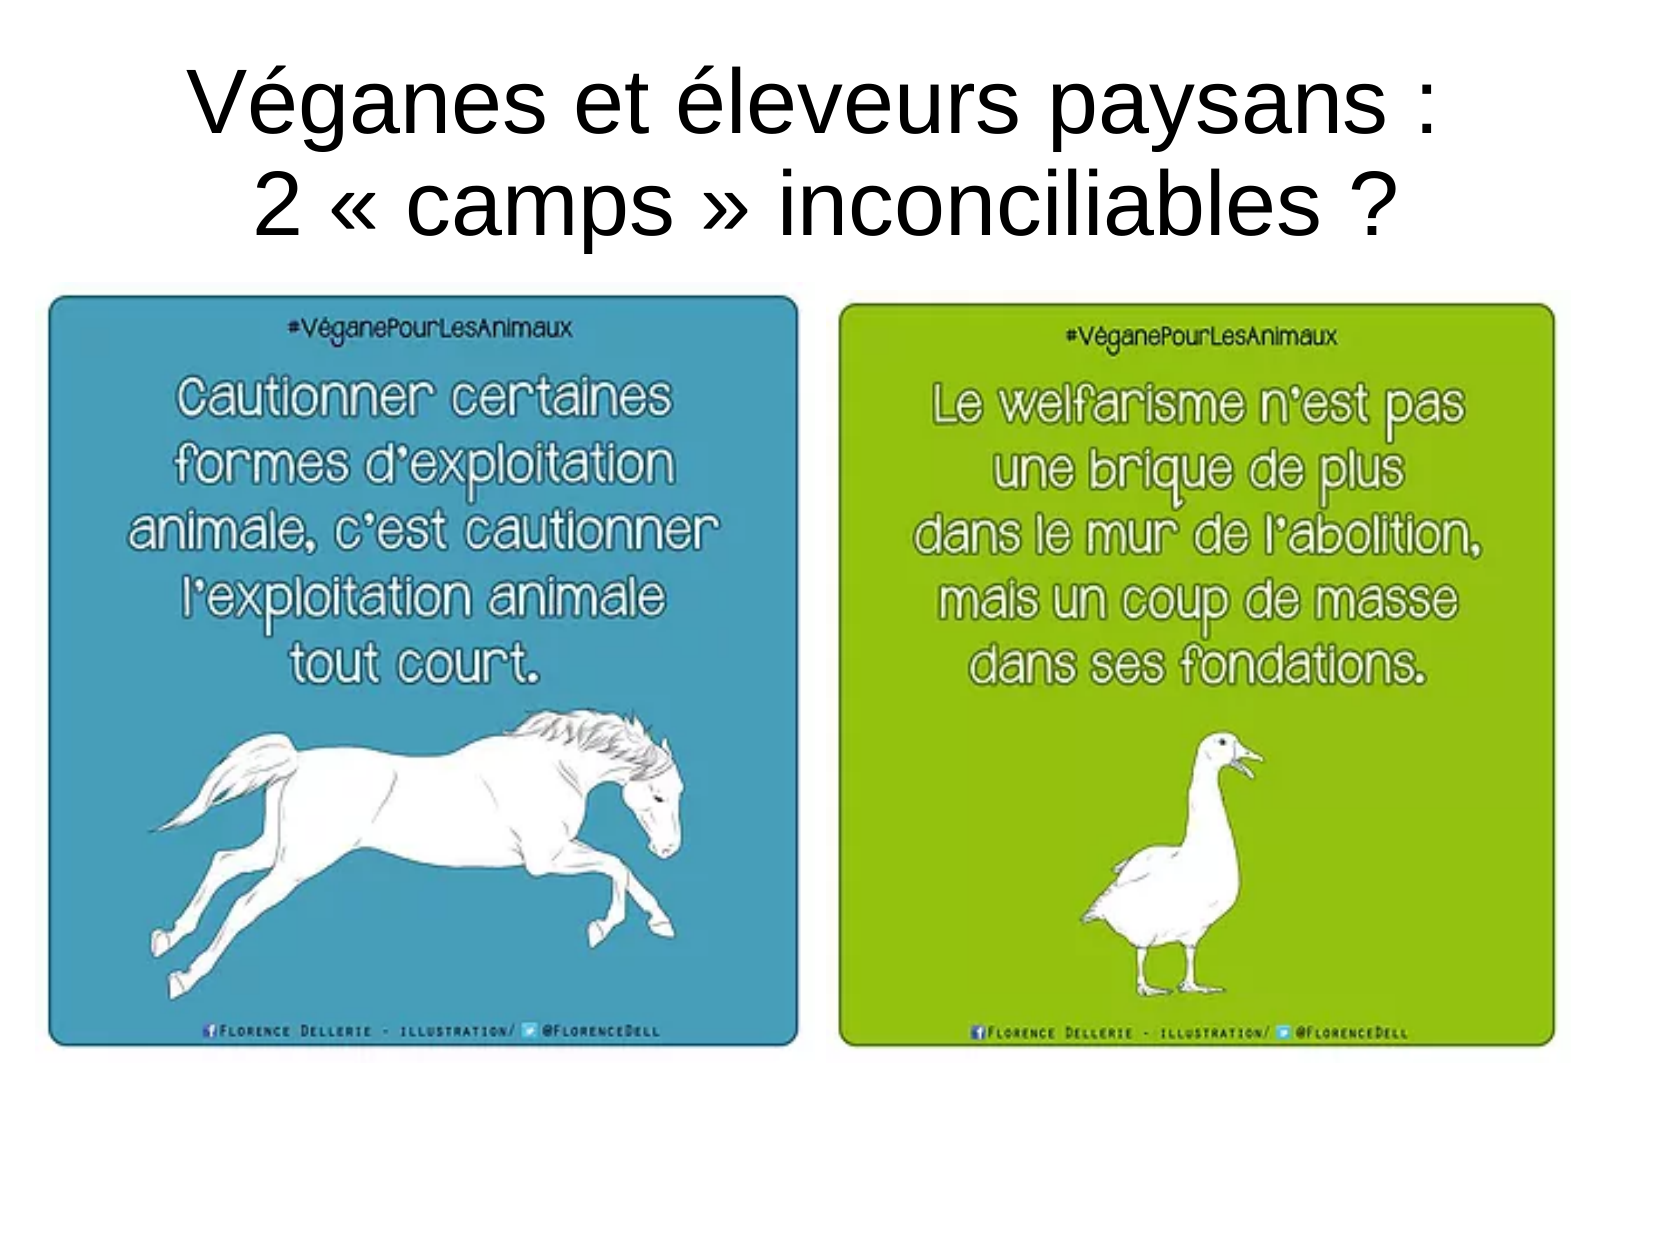

# Véganes et éleveurs paysans : 2 « camps » inconciliables ?